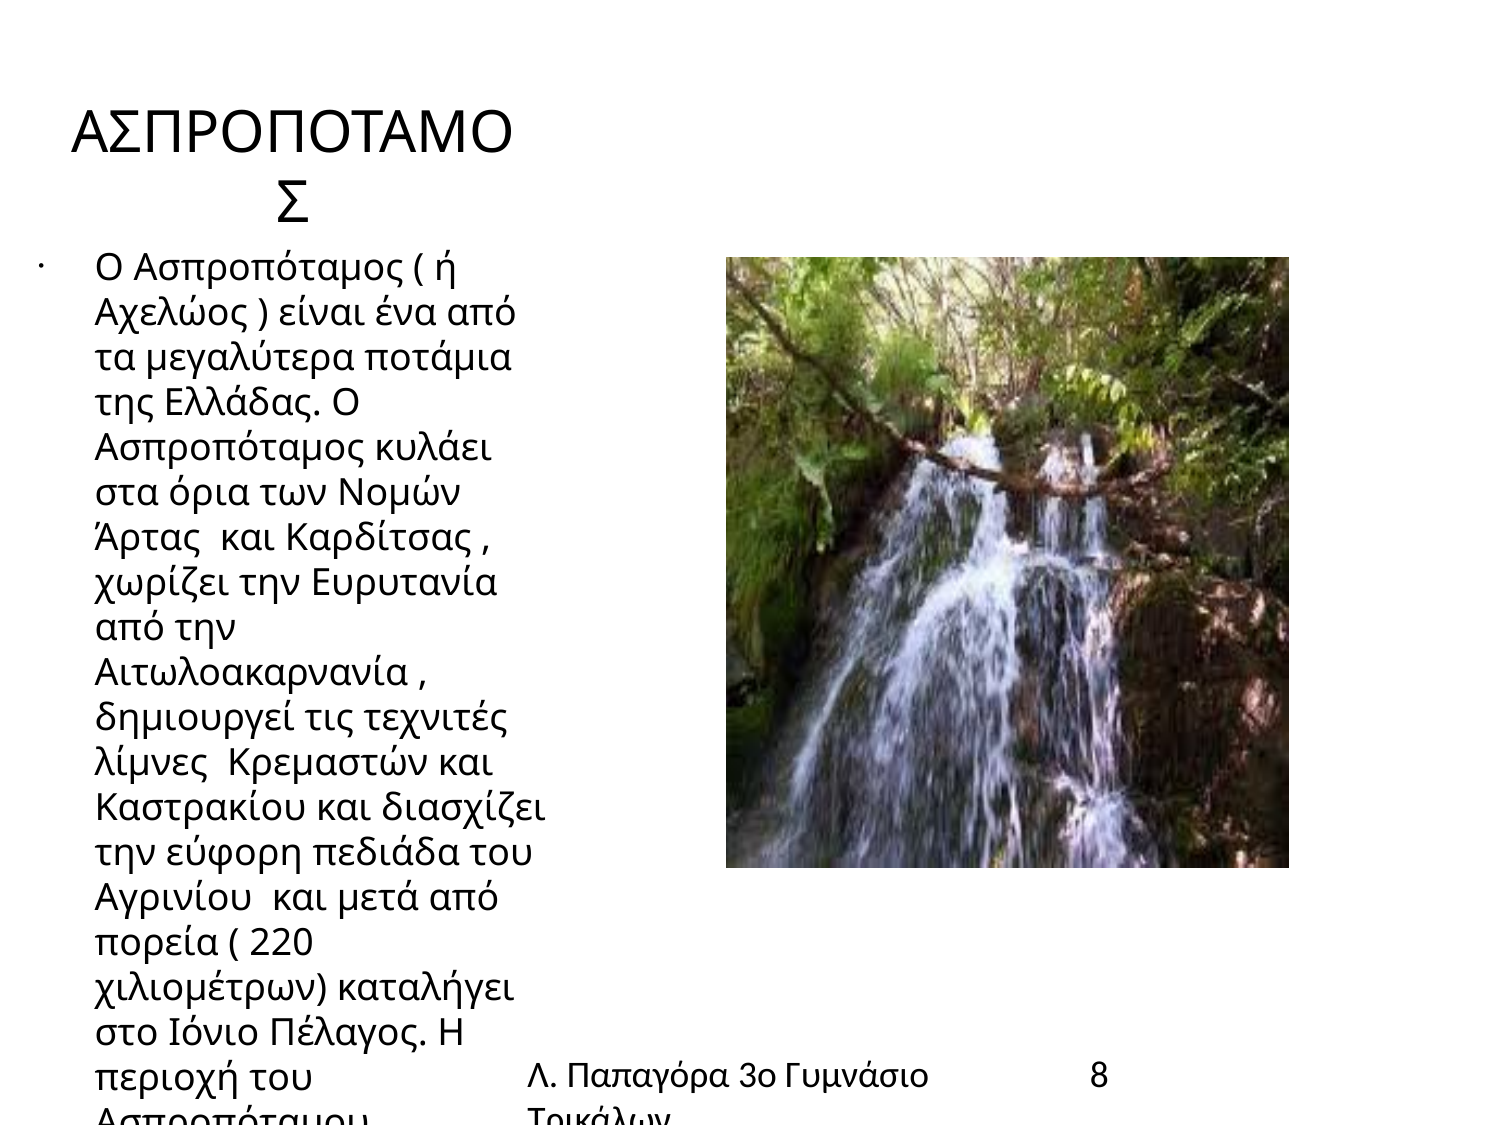

# ΑΣΠΡΟΠΟΤΑΜΟΣ
Ο Ασπροπόταμος ( ή Αχελώος ) είναι ένα από τα μεγαλύτερα ποτάμια της Ελλάδας. Ο Ασπροπόταμος κυλάει στα όρια των Νομών Άρτας και Καρδίτσας , χωρίζει την Ευρυτανία από την Αιτωλοακαρνανία , δημιουργεί τις τεχνιτές λίμνες Κρεμαστών και Καστρακίου και διασχίζει την εύφορη πεδιάδα του Αγρινίου και μετά από πορεία ( 220 χιλιομέτρων) καταλήγει στο Ιόνιο Πέλαγος. Η περιοχή του Ασπροπόταμου καλύπτεται από δάση , περιλαμβάνει μεγάλα αλπικά λιβάδια και τη διαρρέουν ποτάμια με παρυδάτια βλάστηση.
Λ. Παπαγόρα 3ο Γυμνάσιο Τρικάλων